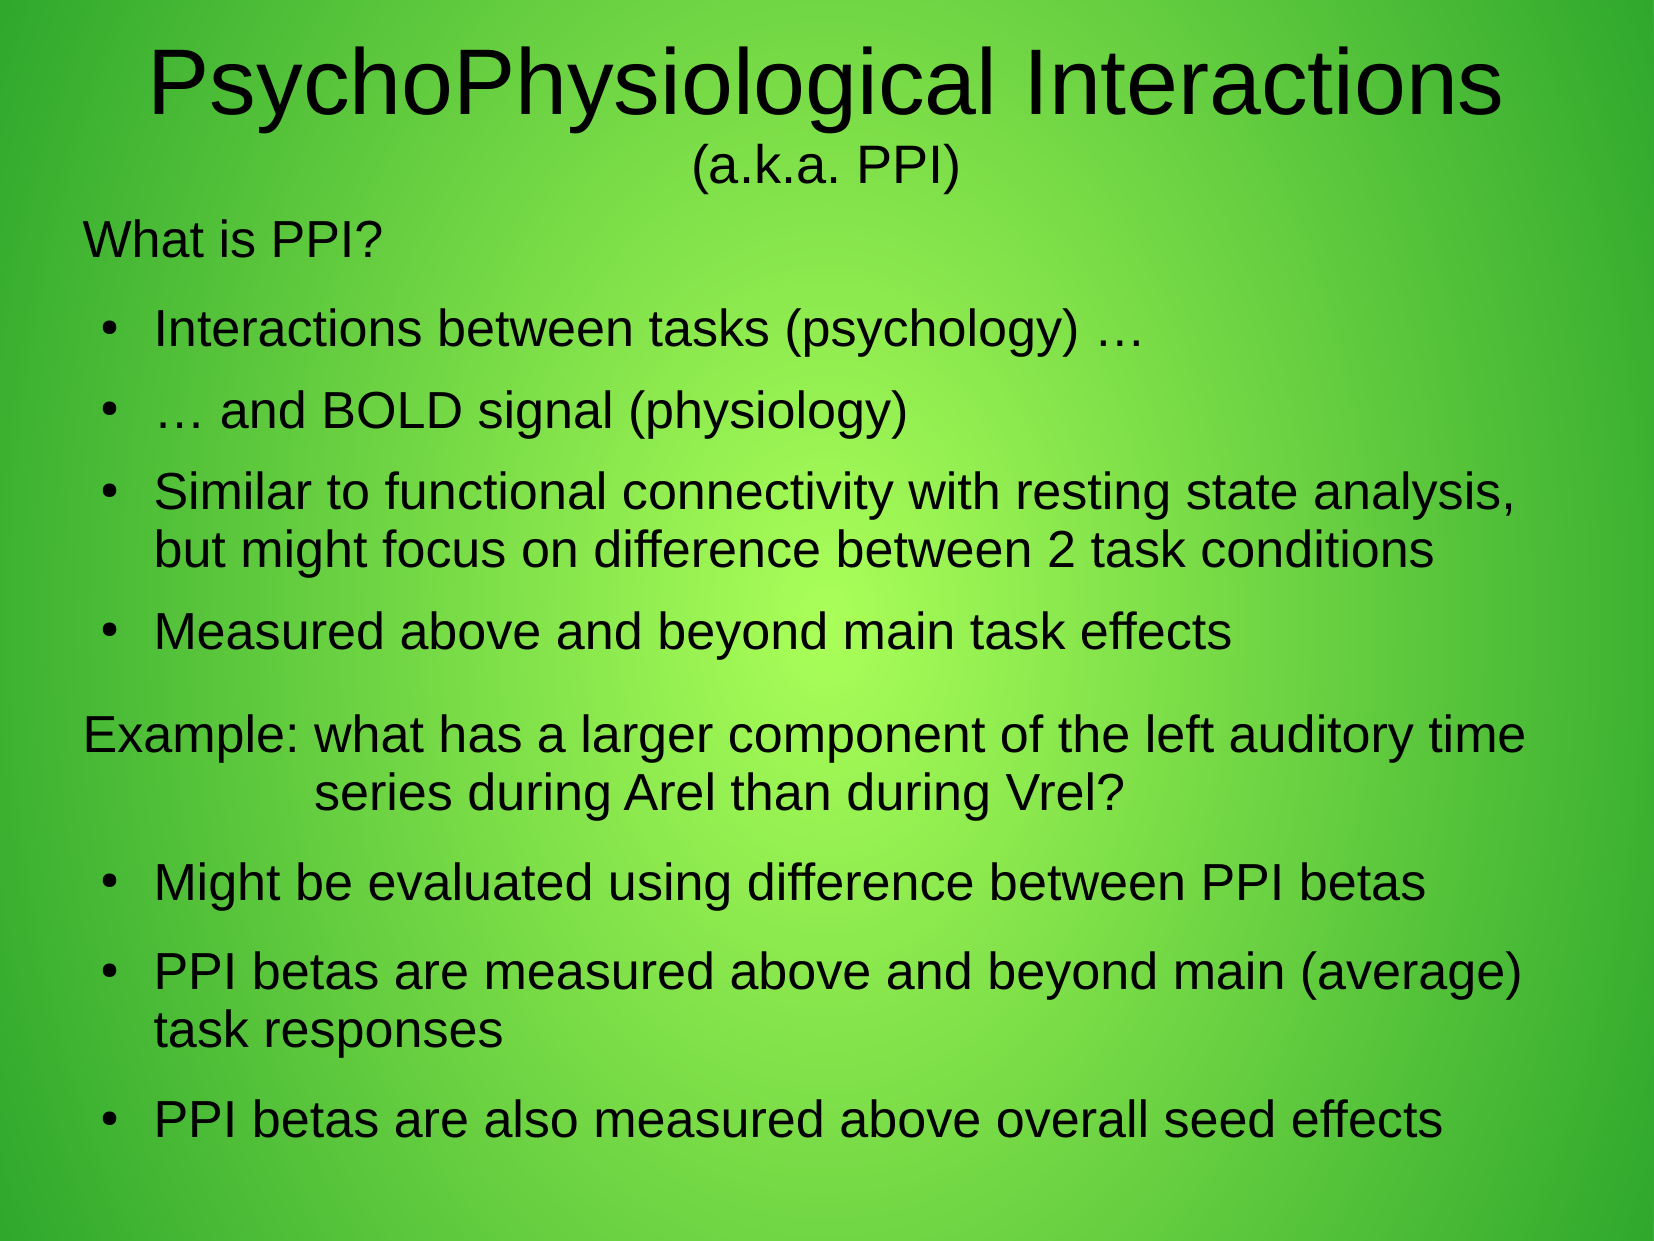

# PsychoPhysiological Interactions (a.k.a. PPI)
What is PPI?
Interactions between tasks (psychology) …
… and BOLD signal (physiology)
Similar to functional connectivity with resting state analysis, but might focus on difference between 2 task conditions
Measured above and beyond main task effects
Example: what has a larger component of the left auditory time series during Arel than during Vrel?
Might be evaluated using difference between PPI betas
PPI betas are measured above and beyond main (average) task responses
PPI betas are also measured above overall seed effects